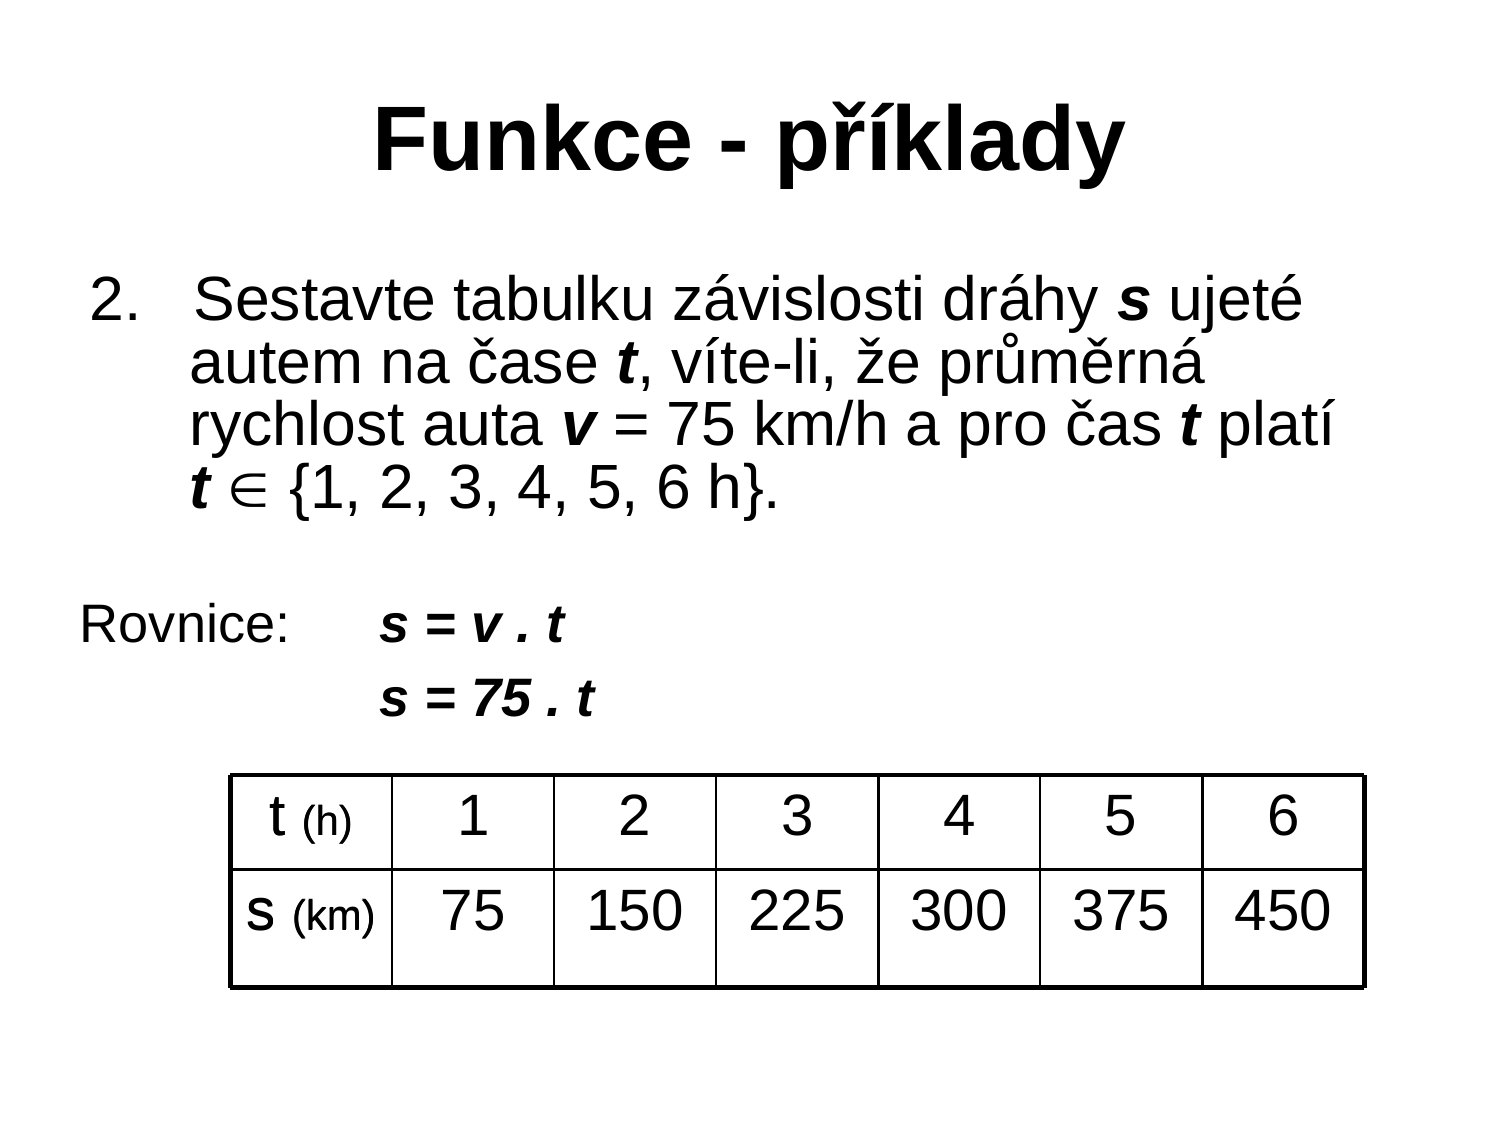

# Funkce - příklady
2. Sestavte tabulku závislosti dráhy s ujeté autem na čase t, víte-li, že průměrná rychlost auta v = 75 km/h a pro čas t platí t  {1, 2, 3, 4, 5, 6 h}.
Rovnice: 	s = v . t
			s = 75 . t
t (h)
1
2
3
4
5
6
s (km)
t (h)
s (km)
75
150
225
300
375
450